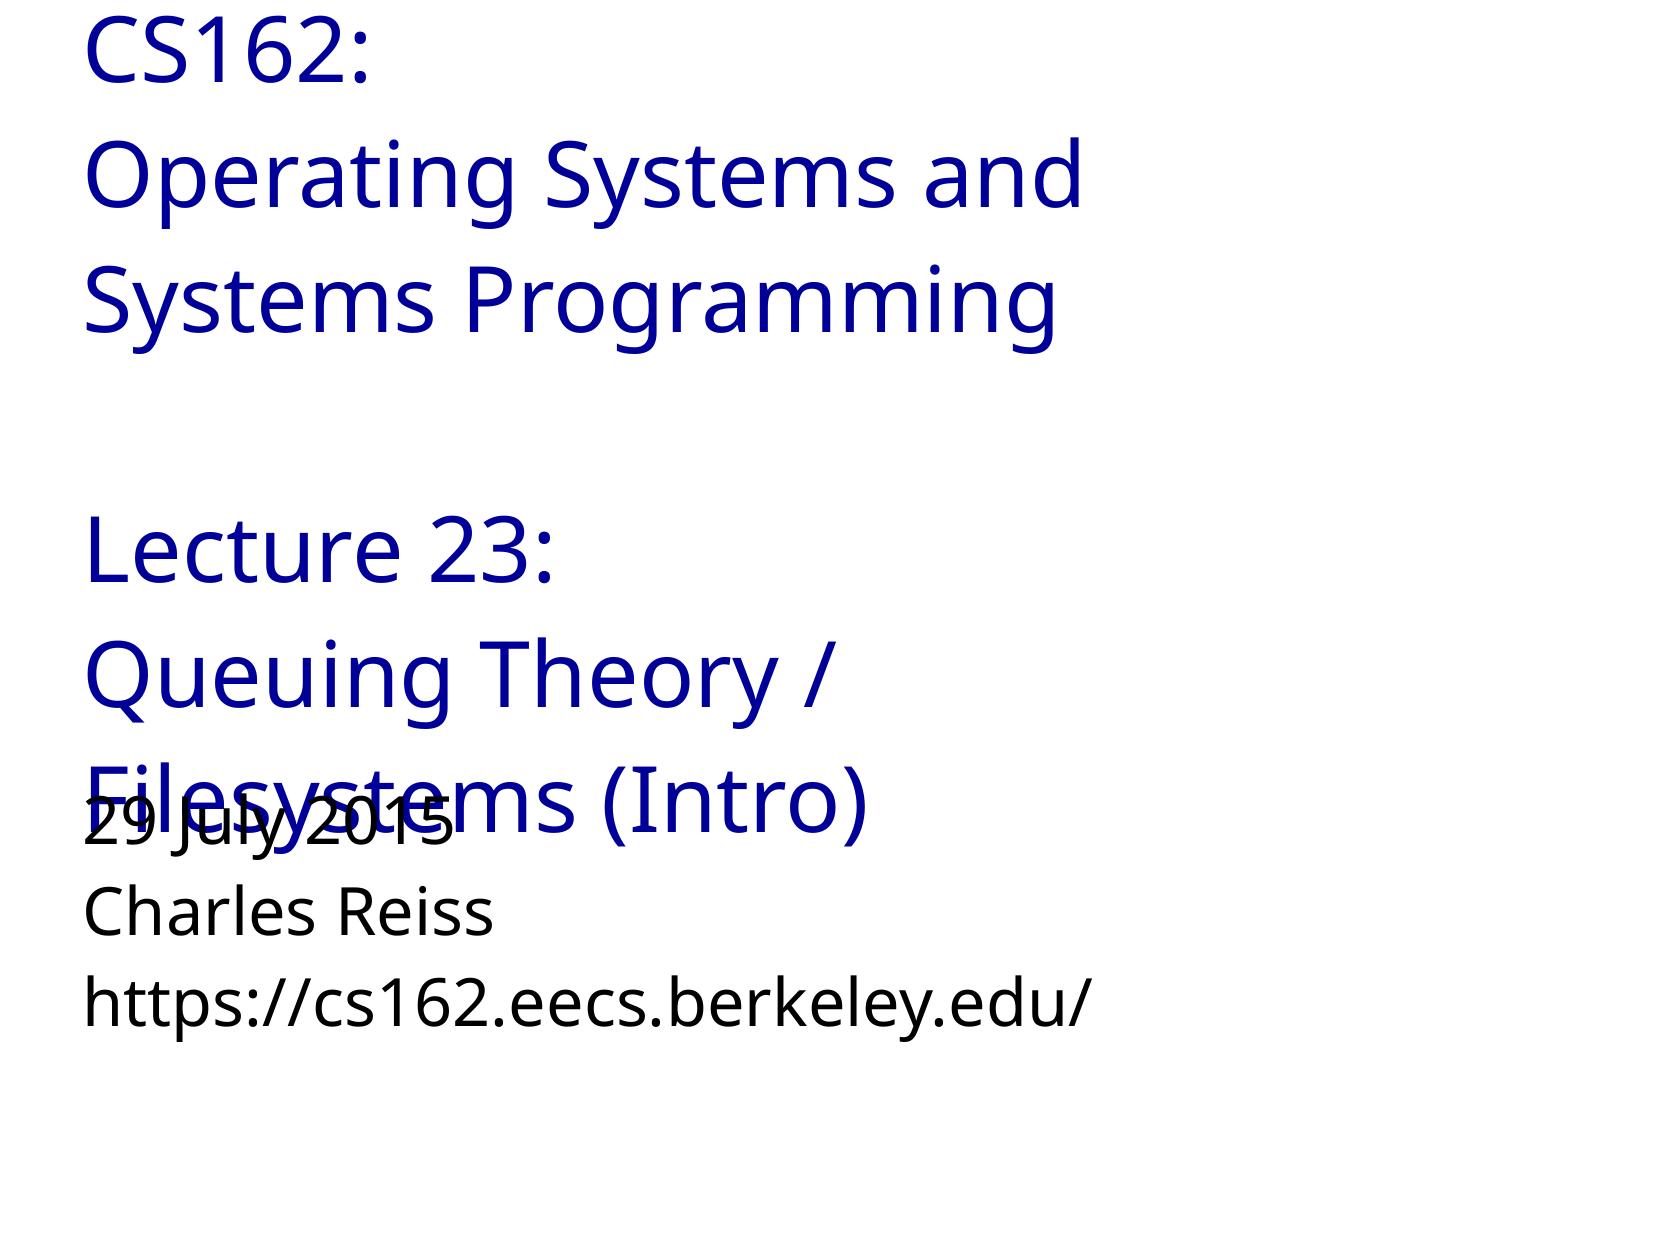

# CS162: Operating Systems and Systems Programming Lecture 23: Queuing Theory / Filesystems (Intro)
29 July 2015
Charles Reiss
https://cs162.eecs.berkeley.edu/